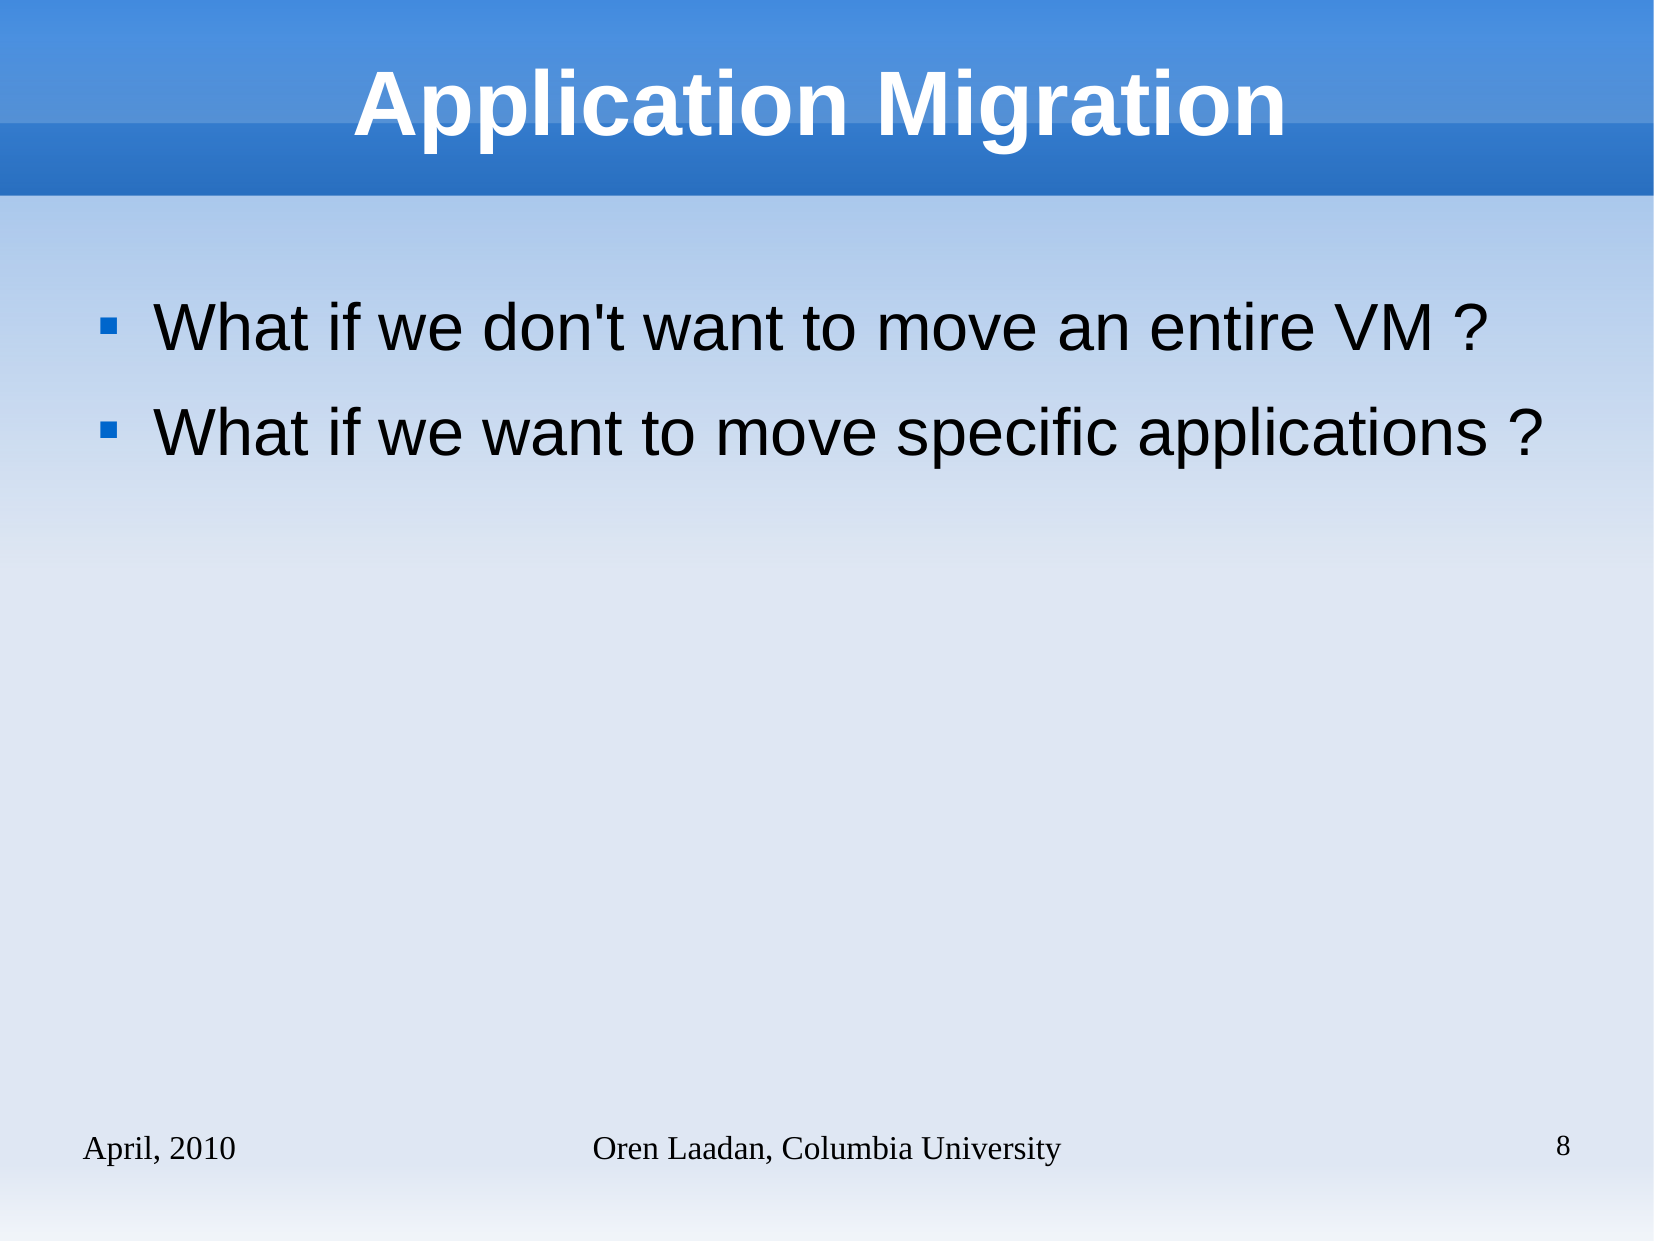

# Application Migration
What if we don't want to move an entire VM ?
What if we want to move specific applications ?
8